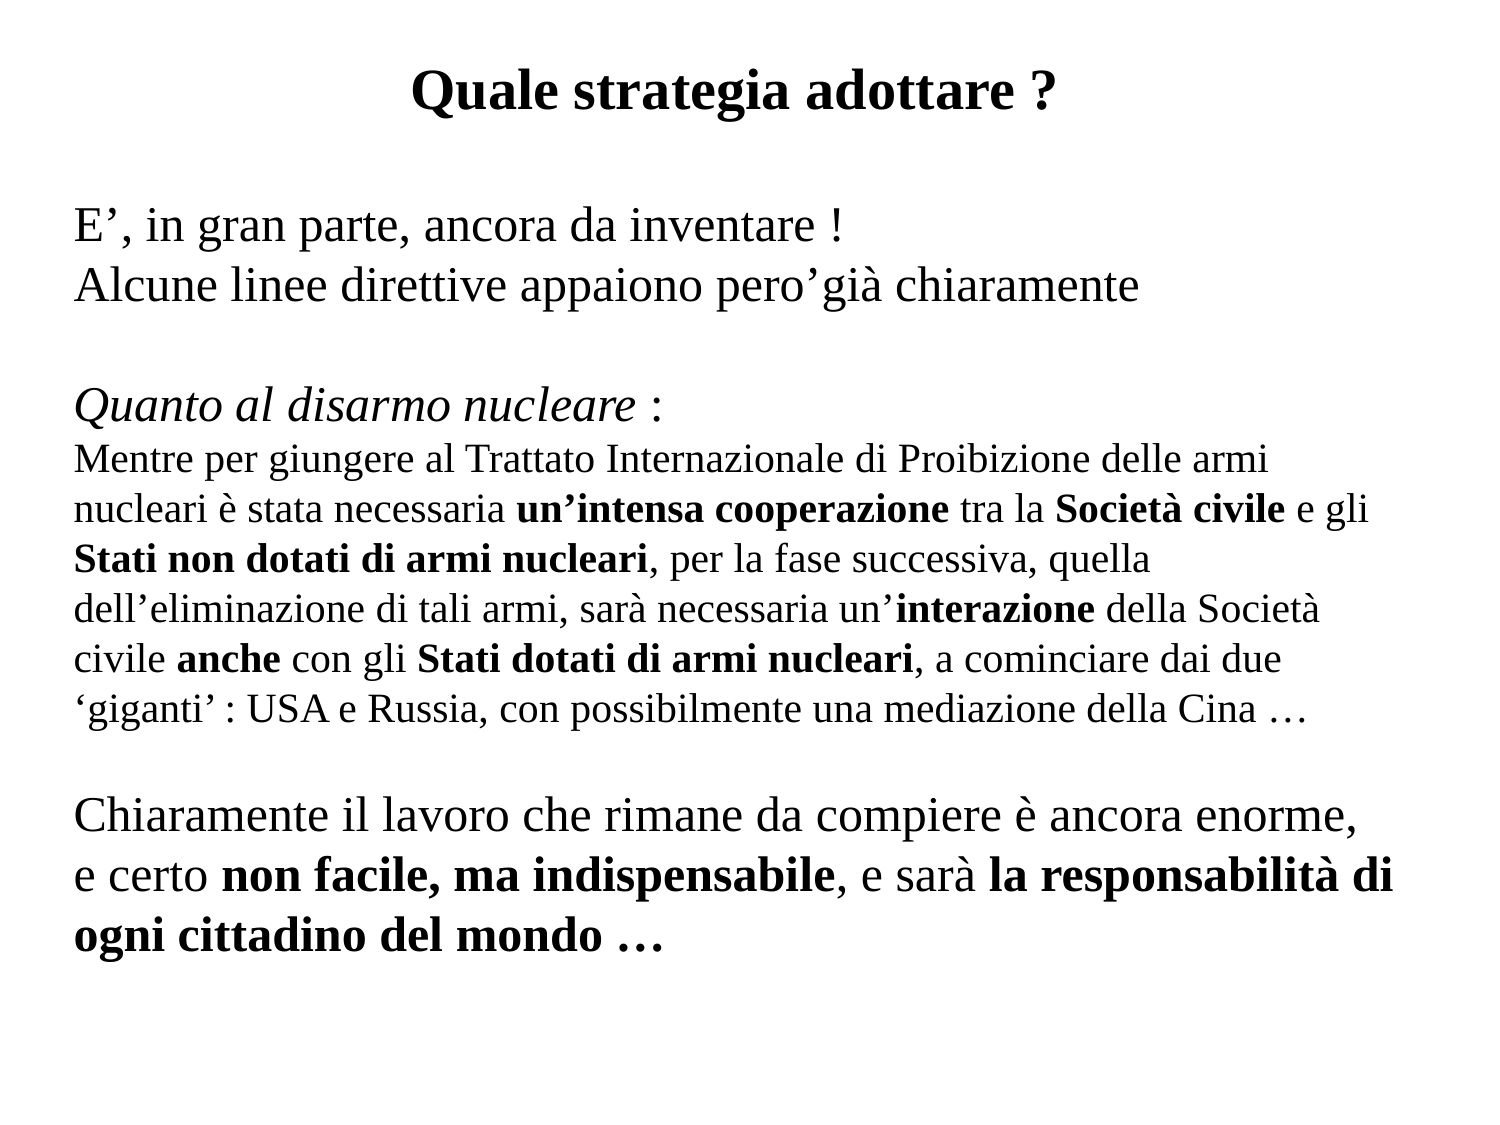

# Quale strategia adottare ?
E’, in gran parte, ancora da inventare !
Alcune linee direttive appaiono pero’già chiaramente
Quanto al disarmo nucleare :
Mentre per giungere al Trattato Internazionale di Proibizione delle armi nucleari è stata necessaria un’intensa cooperazione tra la Società civile e gli Stati non dotati di armi nucleari, per la fase successiva, quella dell’eliminazione di tali armi, sarà necessaria un’interazione della Società civile anche con gli Stati dotati di armi nucleari, a cominciare dai due ‘giganti’ : USA e Russia, con possibilmente una mediazione della Cina …
Chiaramente il lavoro che rimane da compiere è ancora enorme,
e certo non facile, ma indispensabile, e sarà la responsabilità di ogni cittadino del mondo …